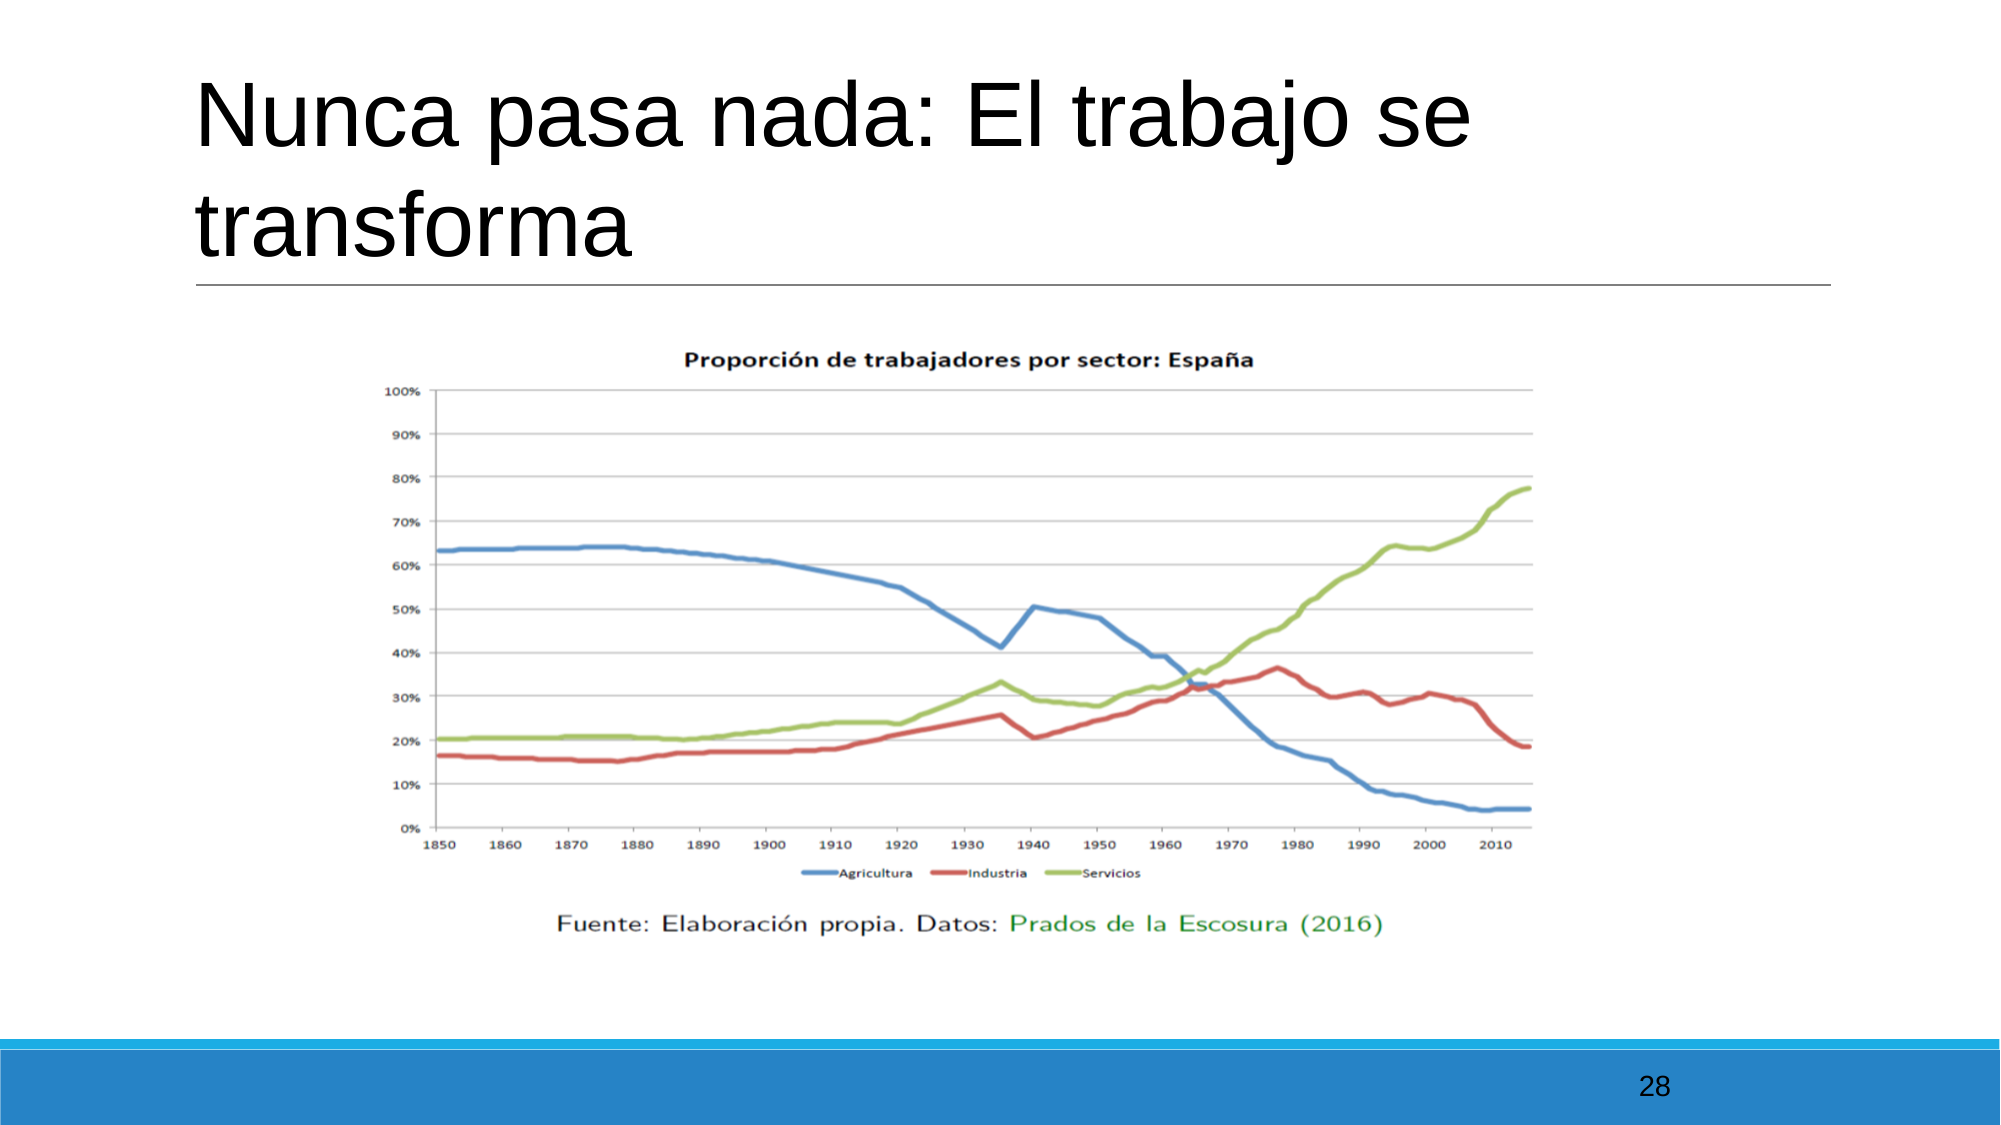

# Nunca pasa nada: El trabajo se transforma